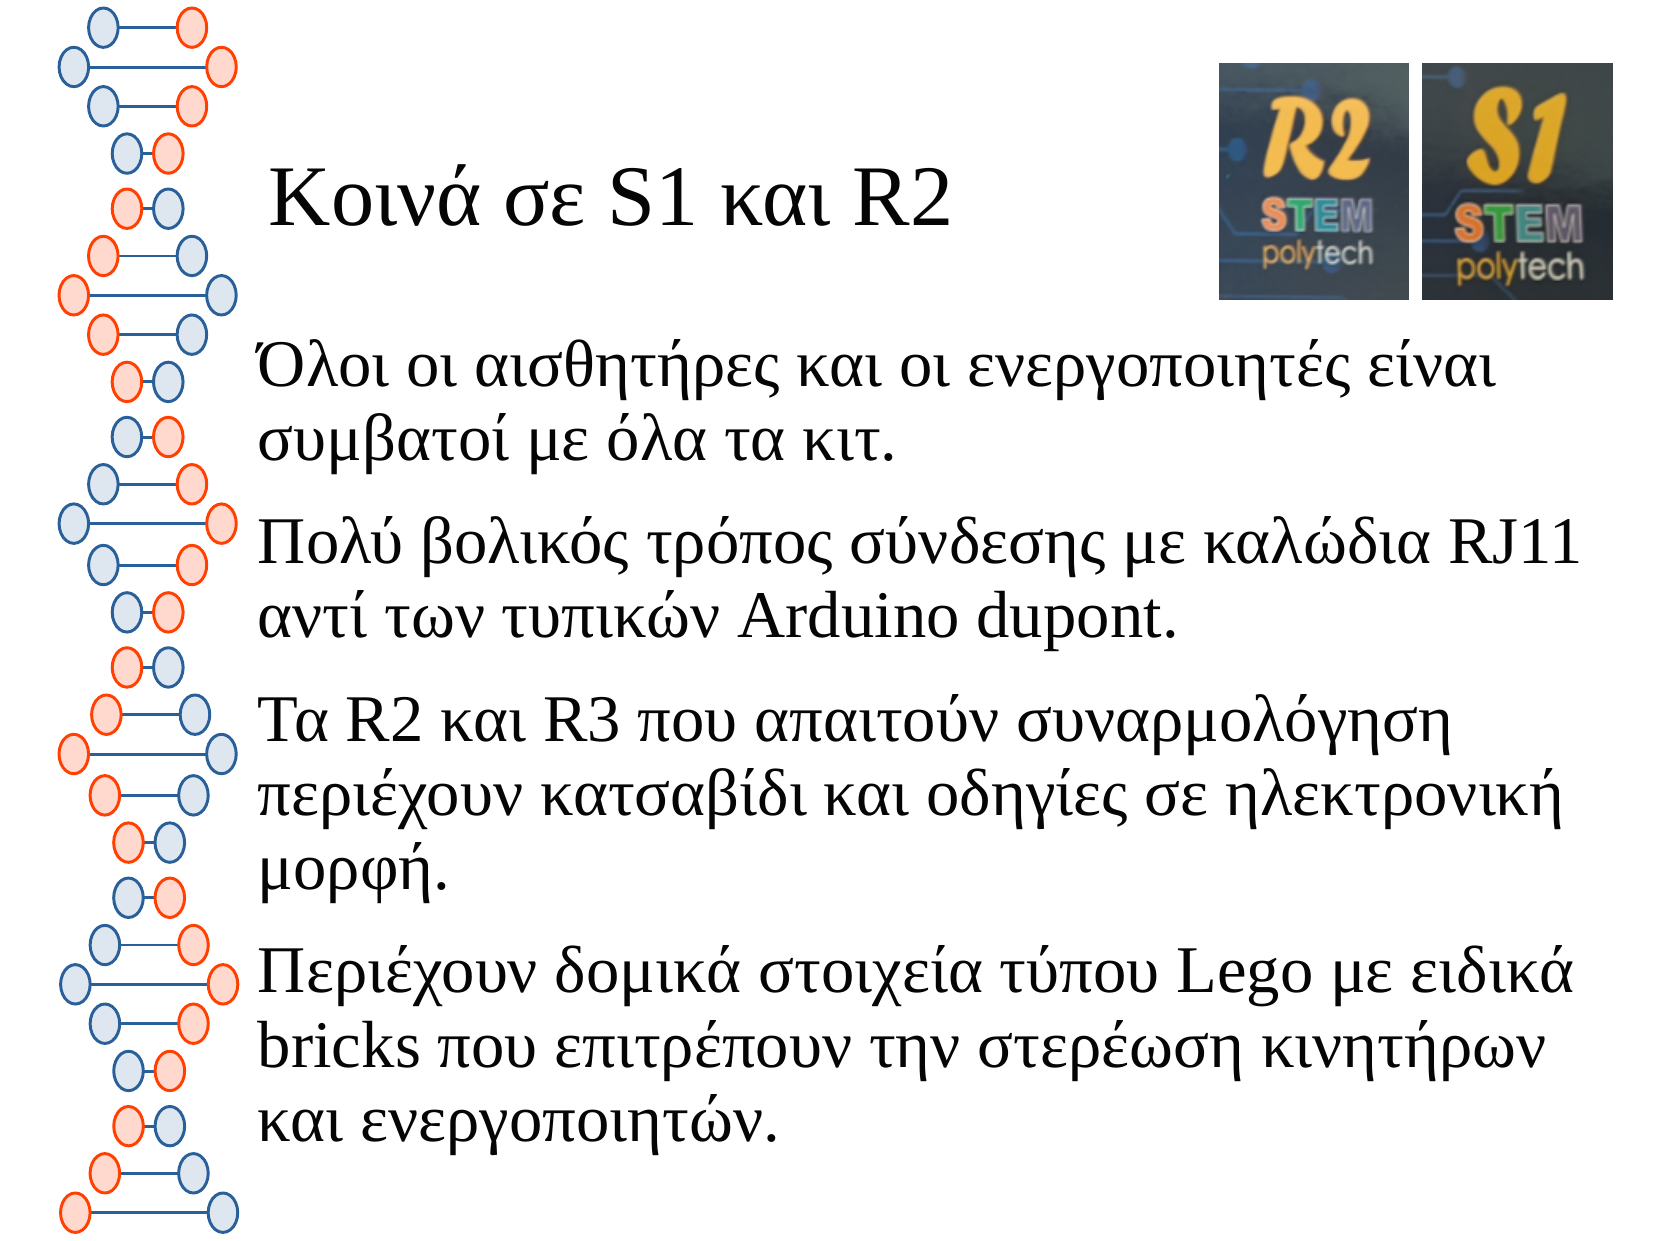

# Κοινά σε S1 και R2
Όλοι οι αισθητήρες και οι ενεργοποιητές είναι συμβατοί με όλα τα κιτ.
Πολύ βολικός τρόπος σύνδεσης με καλώδια RJ11 αντί των τυπικών Arduino dupont.
Τα R2 και R3 που απαιτούν συναρμολόγηση περιέχουν κατσαβίδι και οδηγίες σε ηλεκτρονική μορφή.
Περιέχουν δομικά στοιχεία τύπου Lego με ειδικά bricks που επιτρέπουν την στερέωση κινητήρων και ενεργοποιητών.